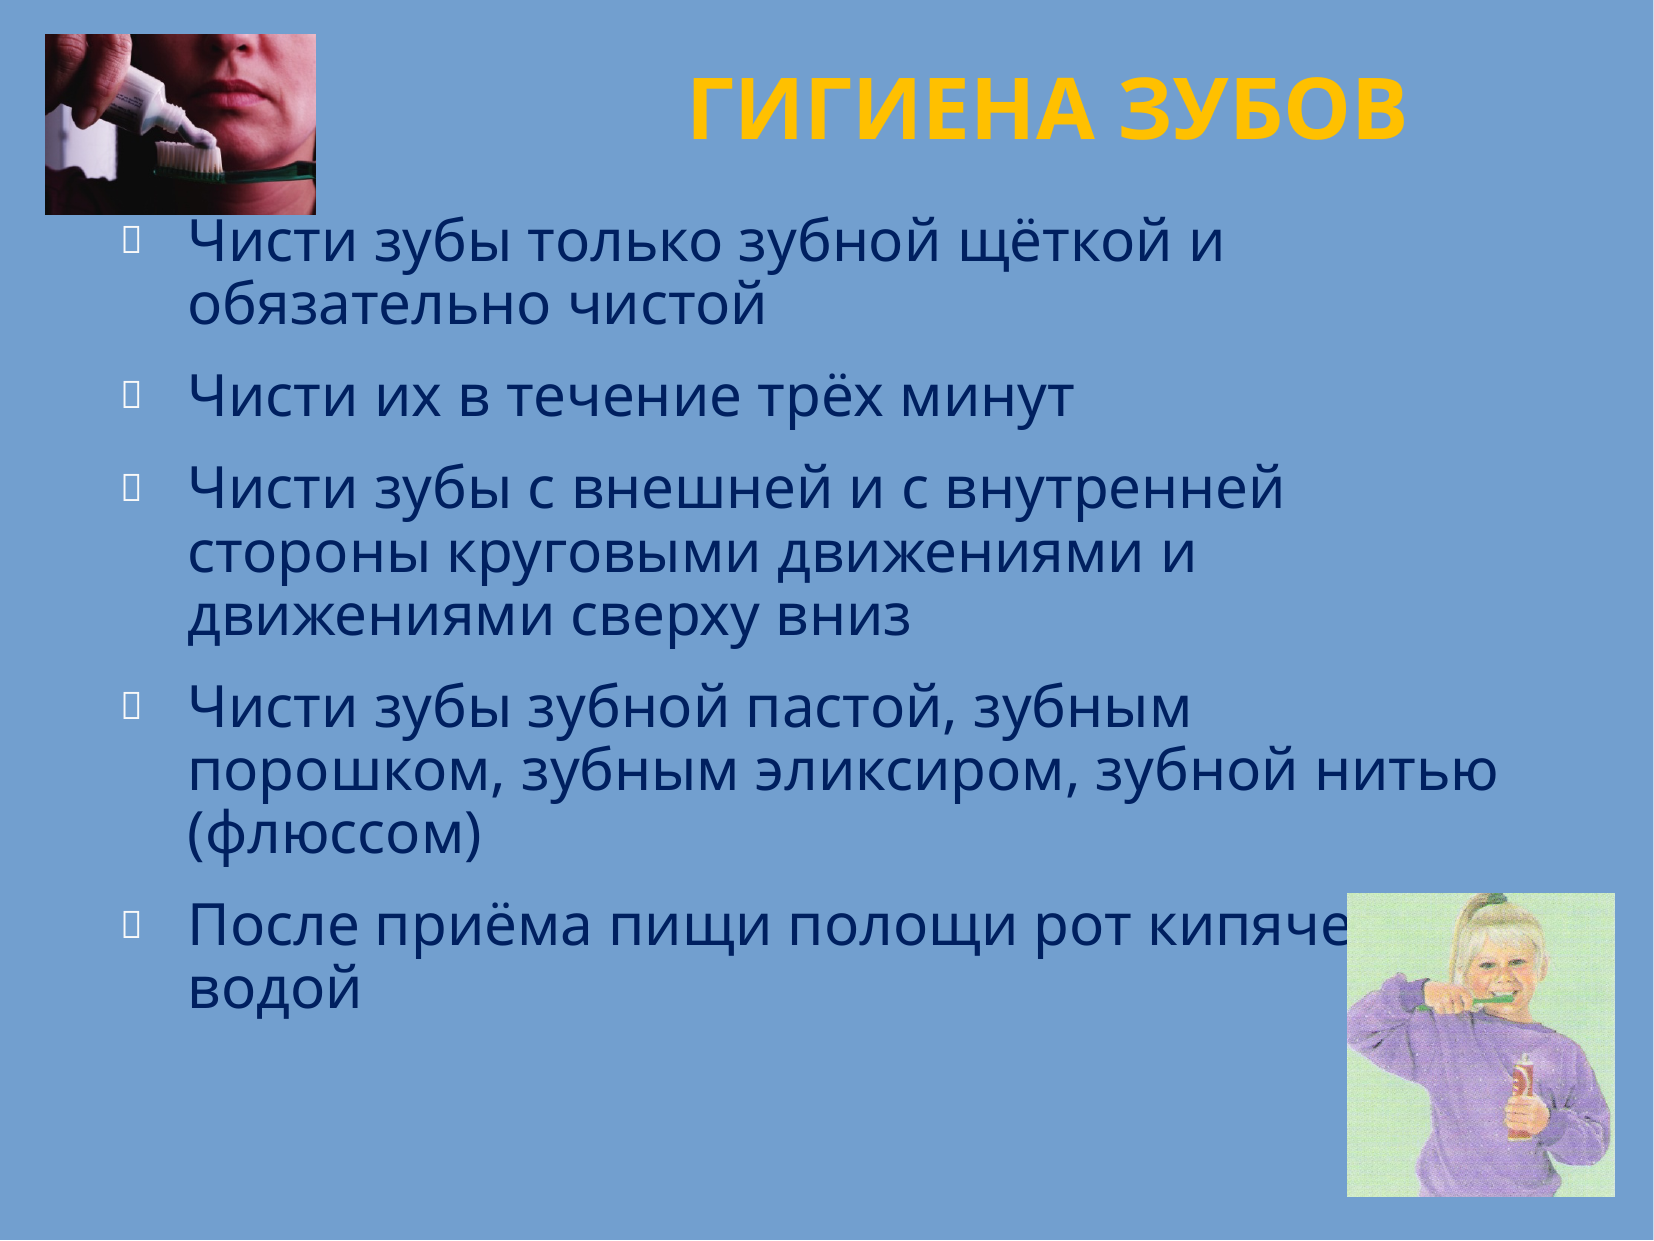

# ГИГИЕНА ЗУБОВ
Чисти зубы только зубной щёткой и обязательно чистой
Чисти их в течение трёх минут
Чисти зубы с внешней и с внутренней стороны круговыми движениями и движениями сверху вниз
Чисти зубы зубной пастой, зубным порошком, зубным эликсиром, зубной нитью (флюссом)
После приёма пищи полощи рот кипяченой водой